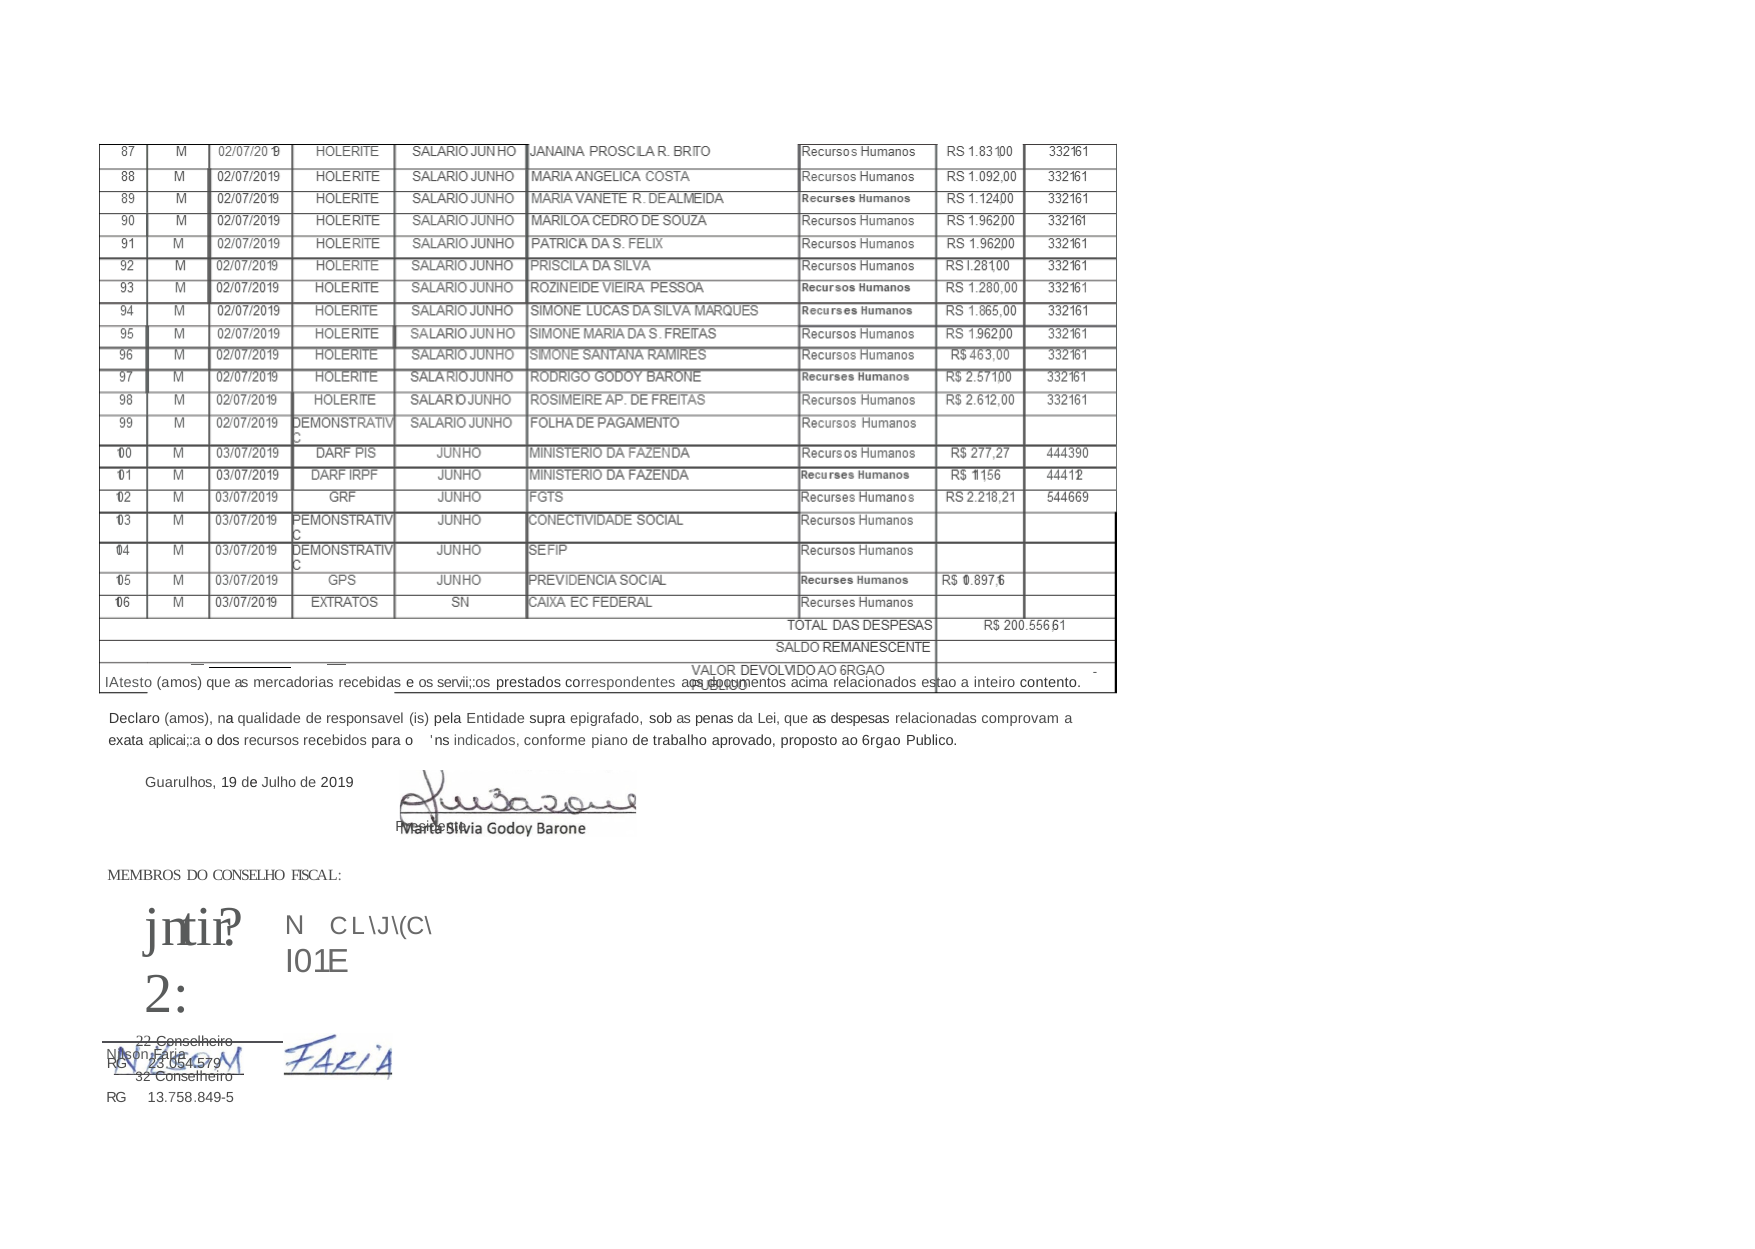

IAtesto (amos) que as mercadorias recebidas e os servii;:os prestados correspondentes aos documentos acima relacionados estao a inteiro contento.
Declaro (amos), na qualidade de responsavel (is) pela Entidade supra epigrafado, sob as penas da Lei, que as despesas relacionadas comprovam a exata aplicai;:a o dos recursos recebidos para o 'ns indicados, conforme piano de trabalho aprovado, proposto ao 6rgao Publico.
Guarulhos, 19 de Julho de 2019
Presidente
MEMBROS DO CONSELHO FISCAL:
jntir?2:
22 Conselheiro
RG	23.054.579
N CL\J\(C\ I01E
Nilson Faria
32 Conselheiro
RG	13.758.849-5